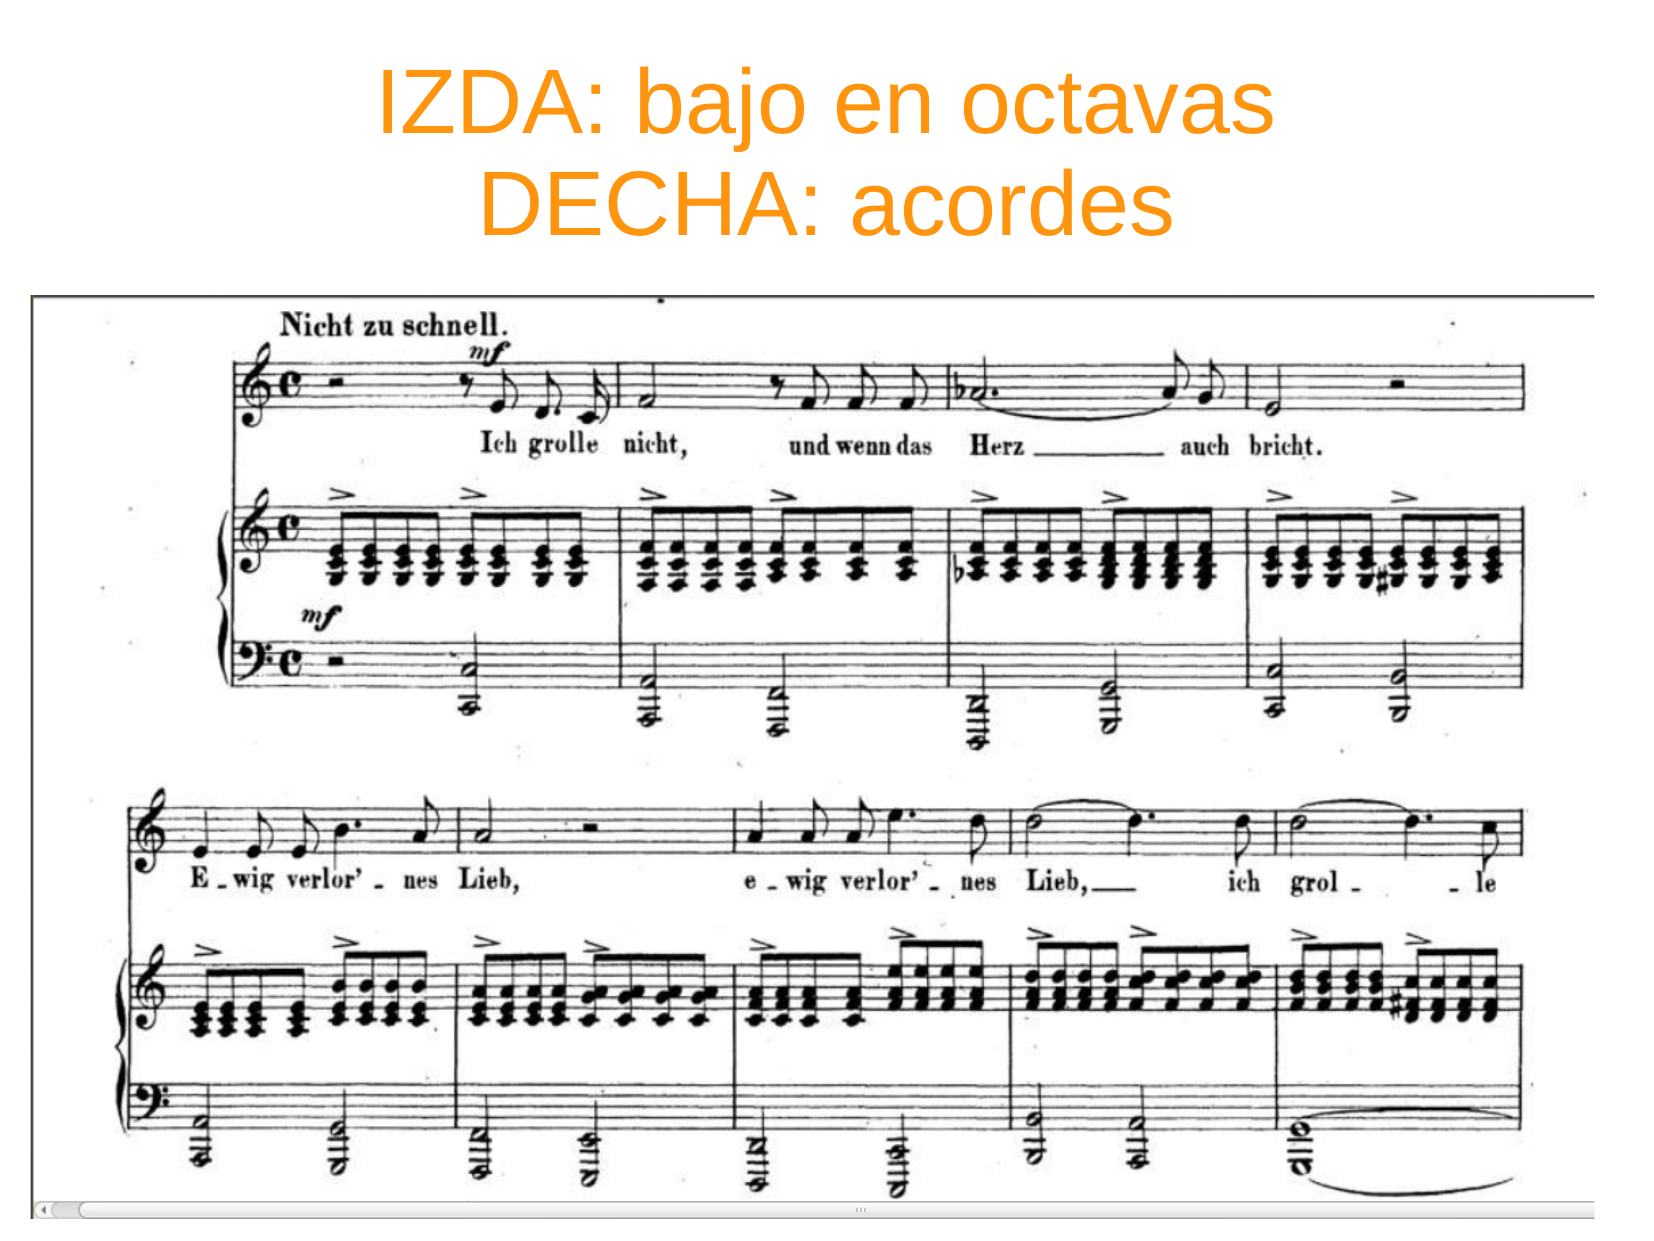

# IZDA: bajo en octavas DECHA: acordes